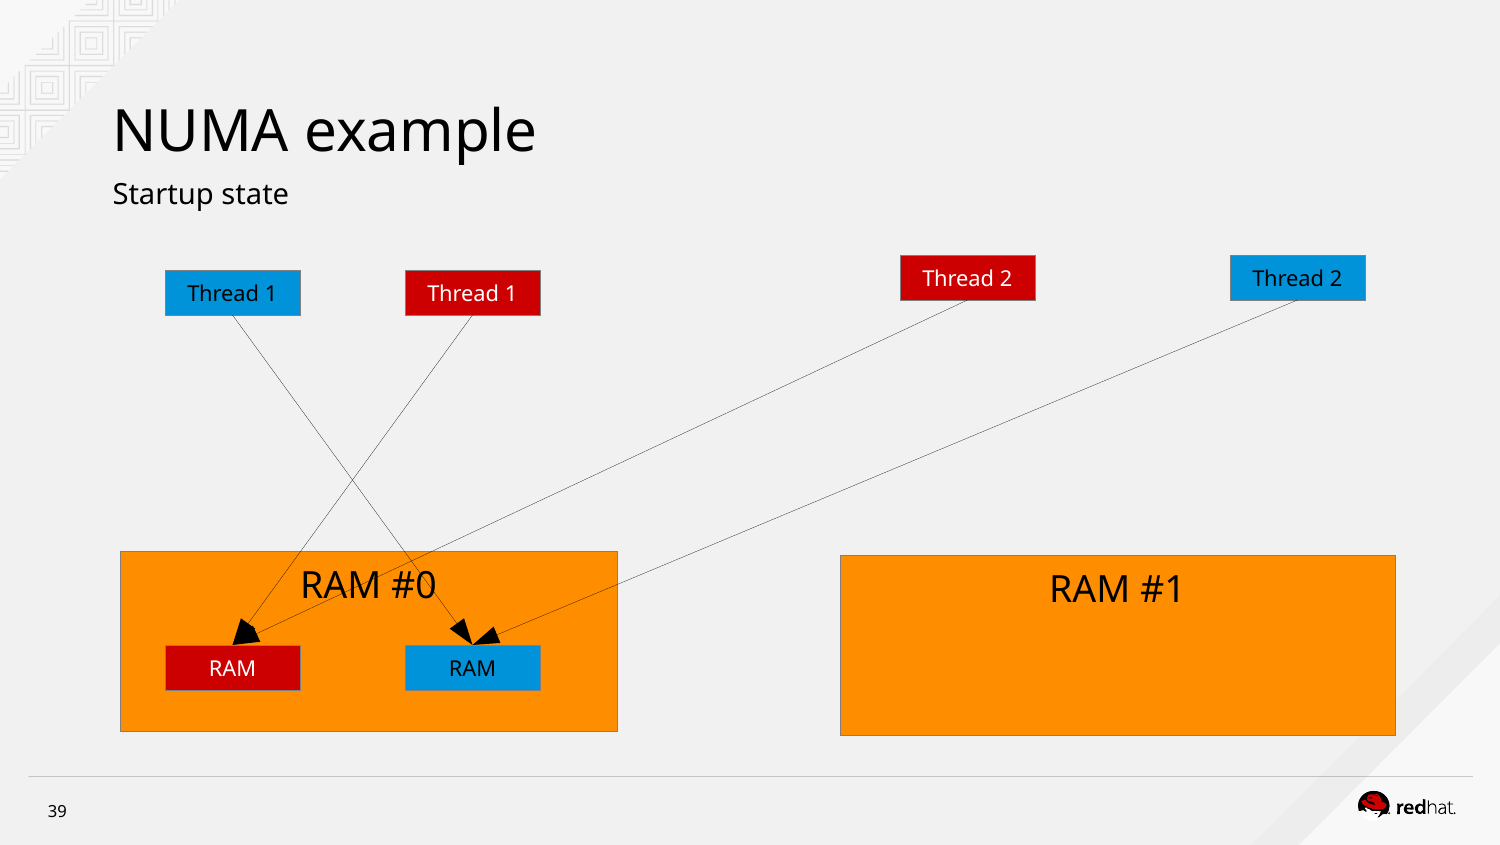

# NUMA example
Startup state
Thread 2
Thread 2
Thread 1
Thread 1
RAM #0
RAM #1
RAM
RAM
39